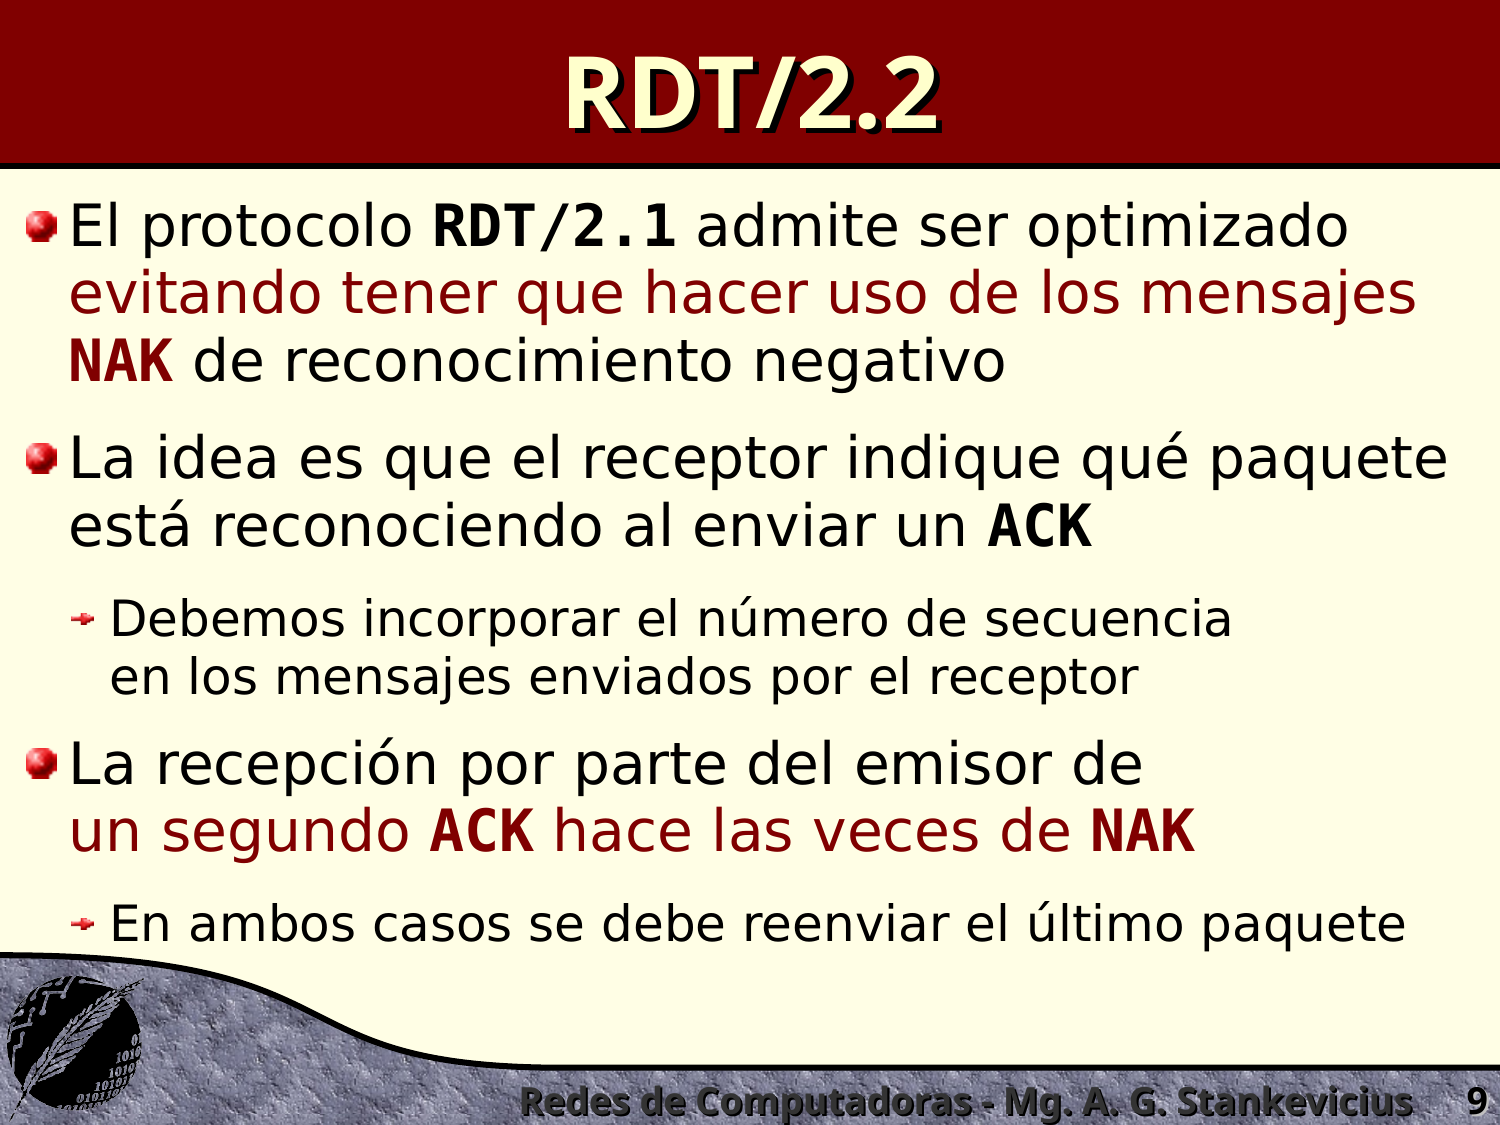

# RDT/2.2
El protocolo RDT/2.1 admite ser optimizado evitando tener que hacer uso de los mensajes NAK de reconocimiento negativo
La idea es que el receptor indique qué paquete está reconociendo al enviar un ACK
Debemos incorporar el número de secuencia
en los mensajes enviados por el receptor
La recepción por parte del emisor de
un segundo ACK hace las veces de NAK
En ambos casos se debe reenviar el último paquete
9